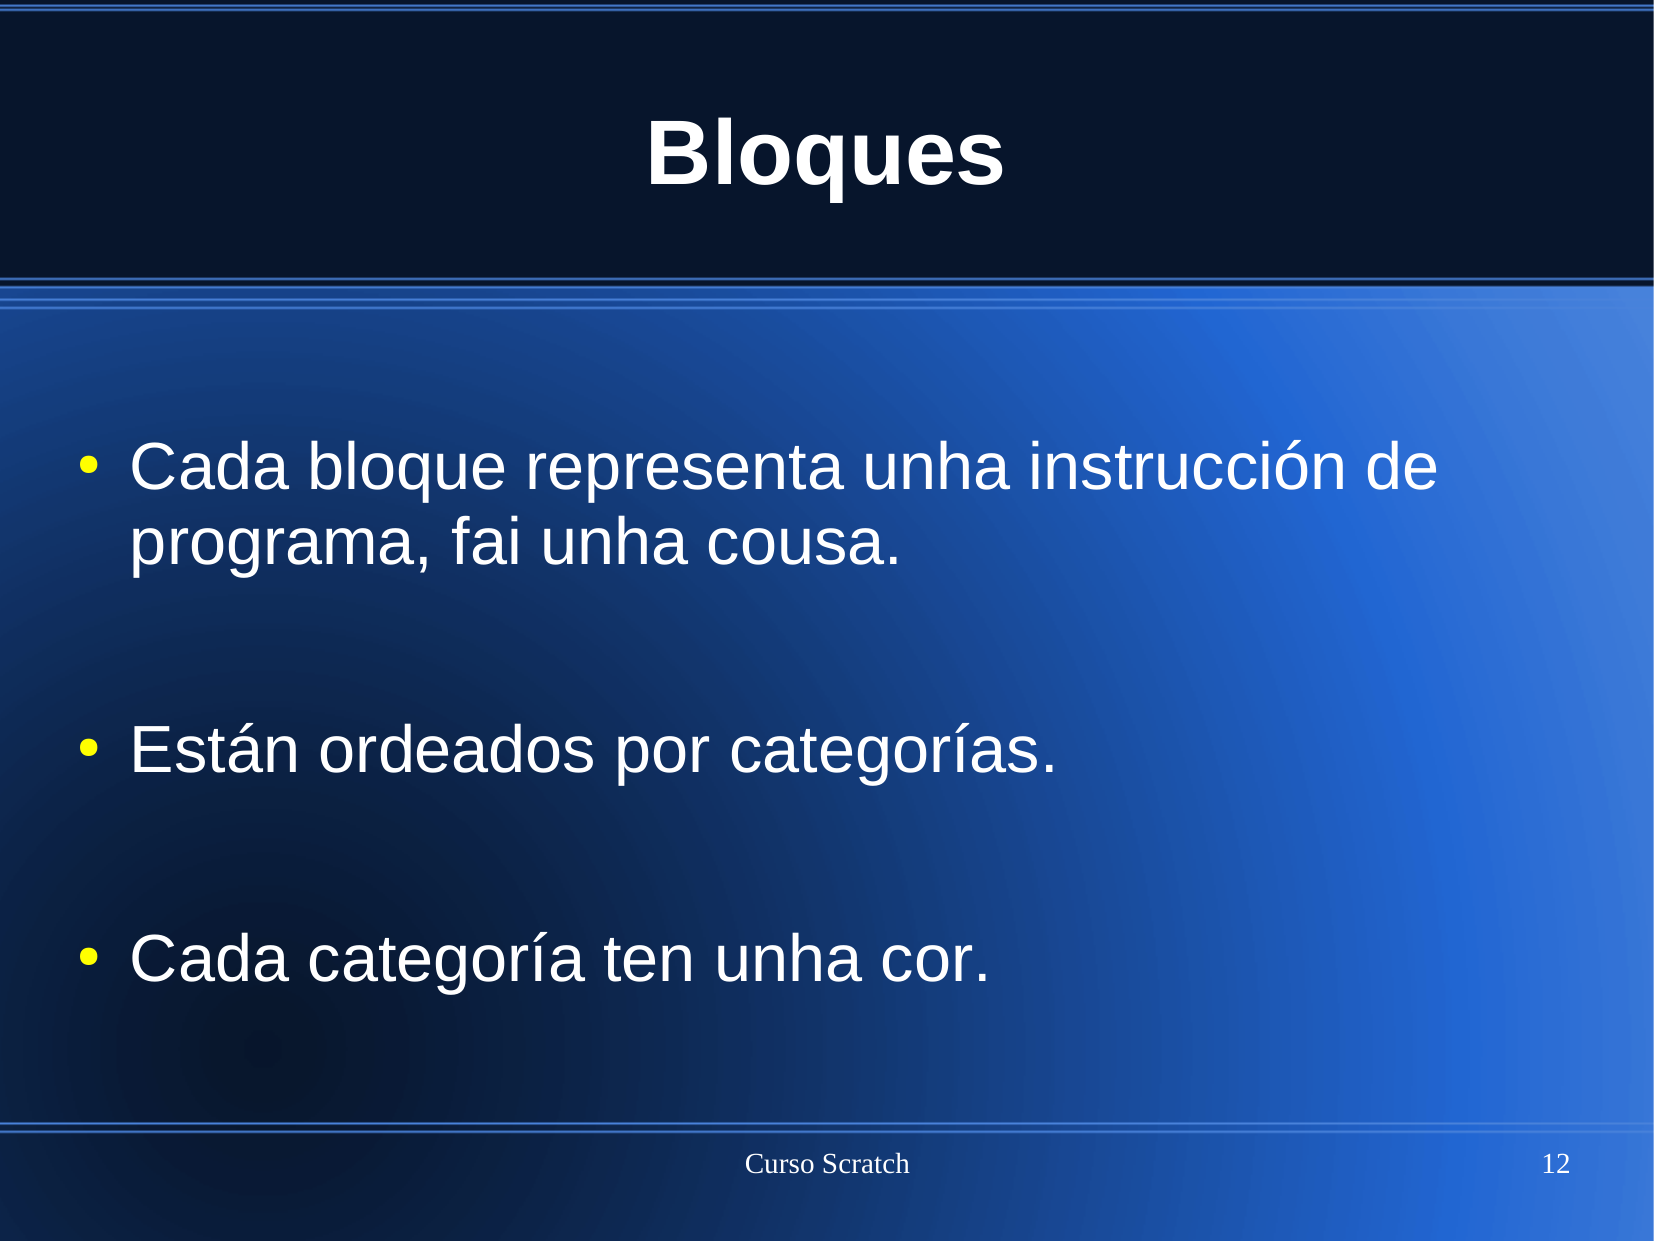

# Bloques
Cada bloque representa unha instrucción de programa, fai unha cousa.
Están ordeados por categorías.
Cada categoría ten unha cor.
Curso Scratch
12